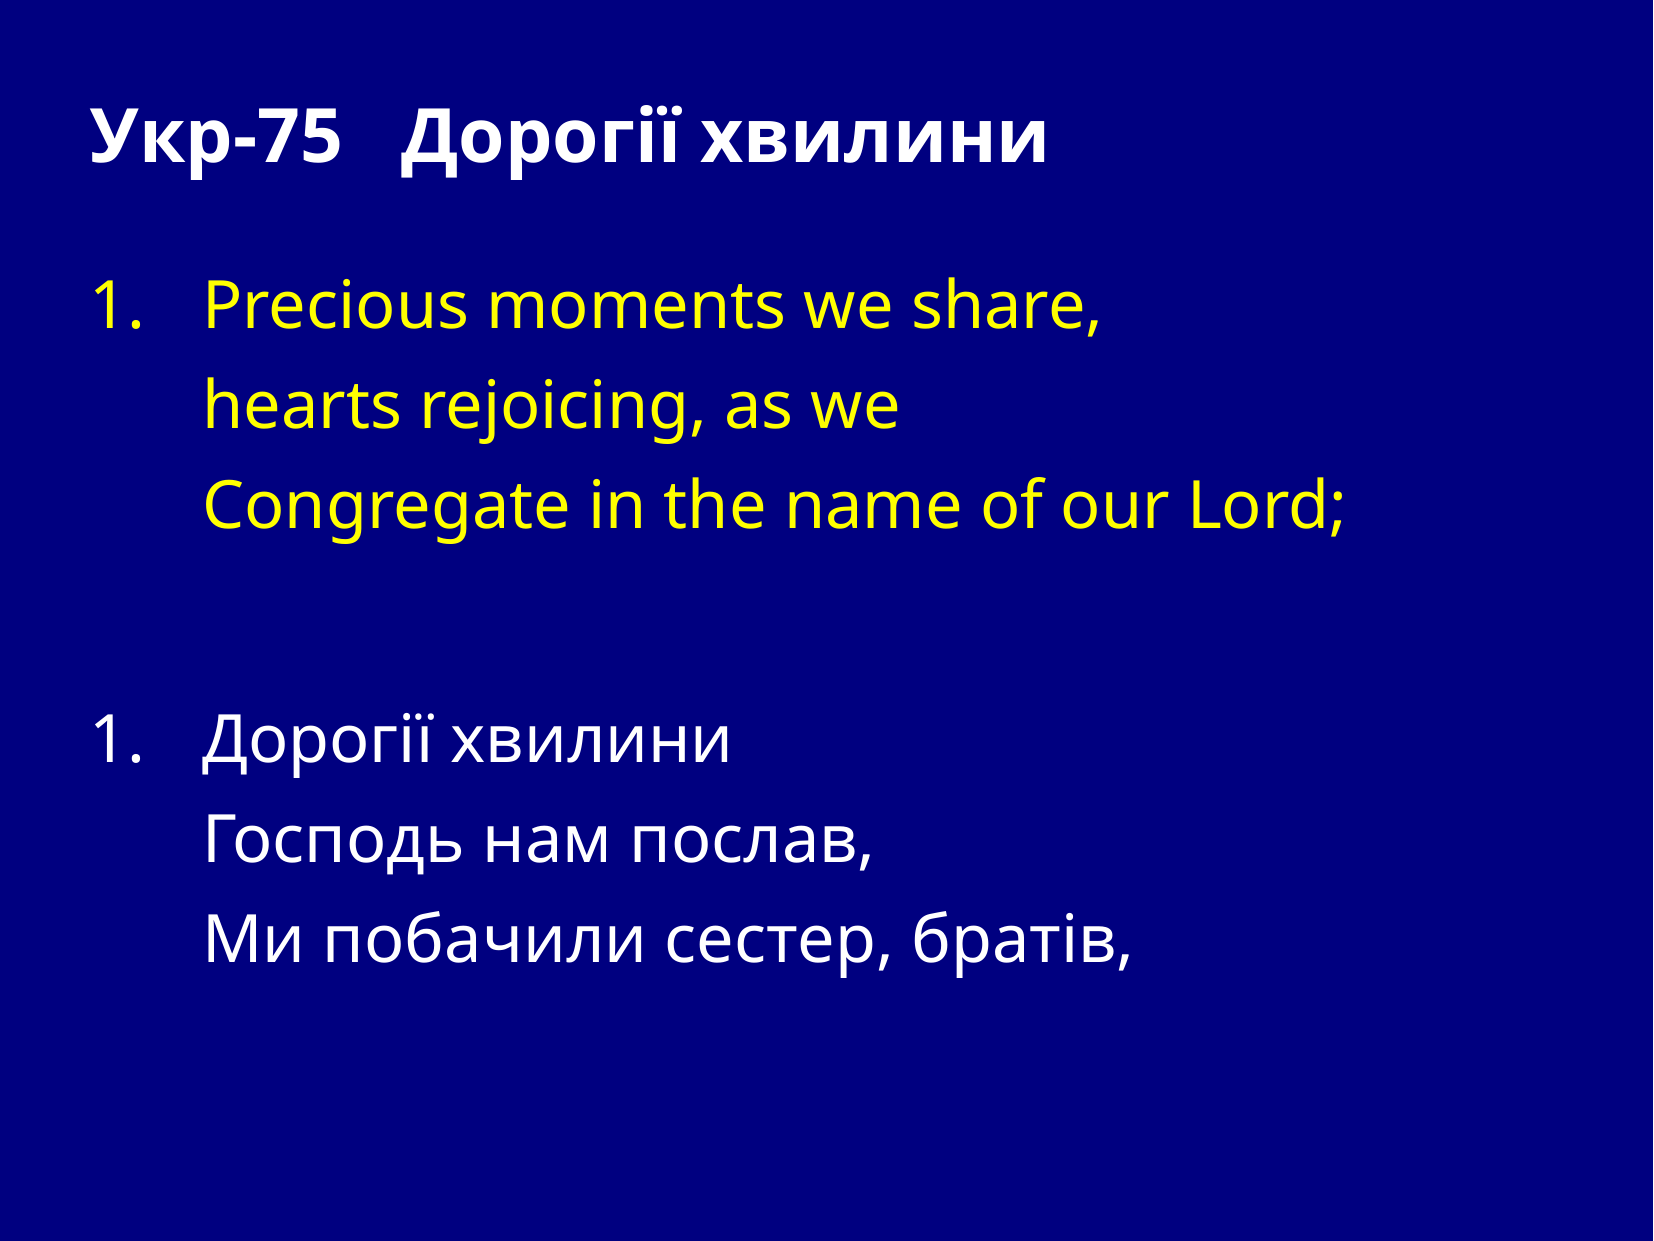

Укр-75 Дорогії хвилини
1.	Precious moments we share,
	hearts rejoicing, as we
	Congregate in the name of our Lord;
1.	Дорогії хвилини
	Господь нам послав,
	Ми побачили сестер, братів,